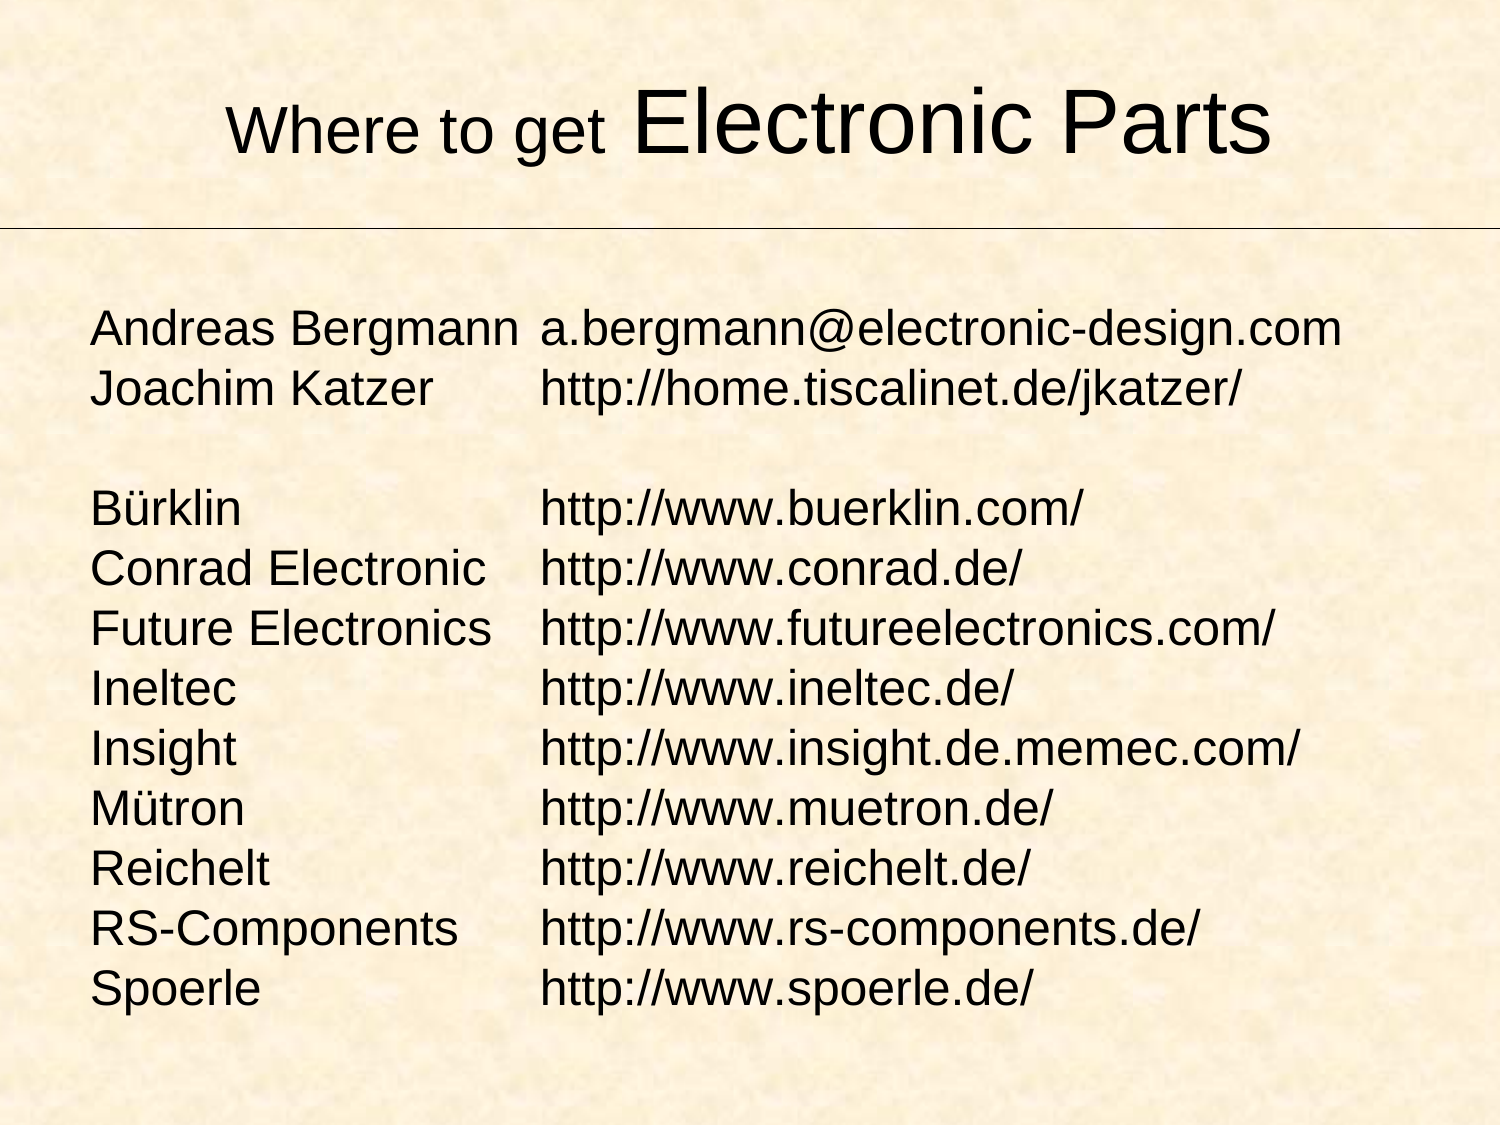

# Where to get Electronic Parts
Andreas Bergmann	a.bergmann@electronic-design.com
Joachim Katzer	http://home.tiscalinet.de/jkatzer/
Bürklin		http://www.buerklin.com/
Conrad Electronic	http://www.conrad.de/
Future Electronics	http://www.futureelectronics.com/
Ineltec			http://www.ineltec.de/
Insight			http://www.insight.de.memec.com/
Mütron		http://www.muetron.de/
Reichelt		http://www.reichelt.de/
RS-Components	http://www.rs-components.de/
Spoerle		http://www.spoerle.de/